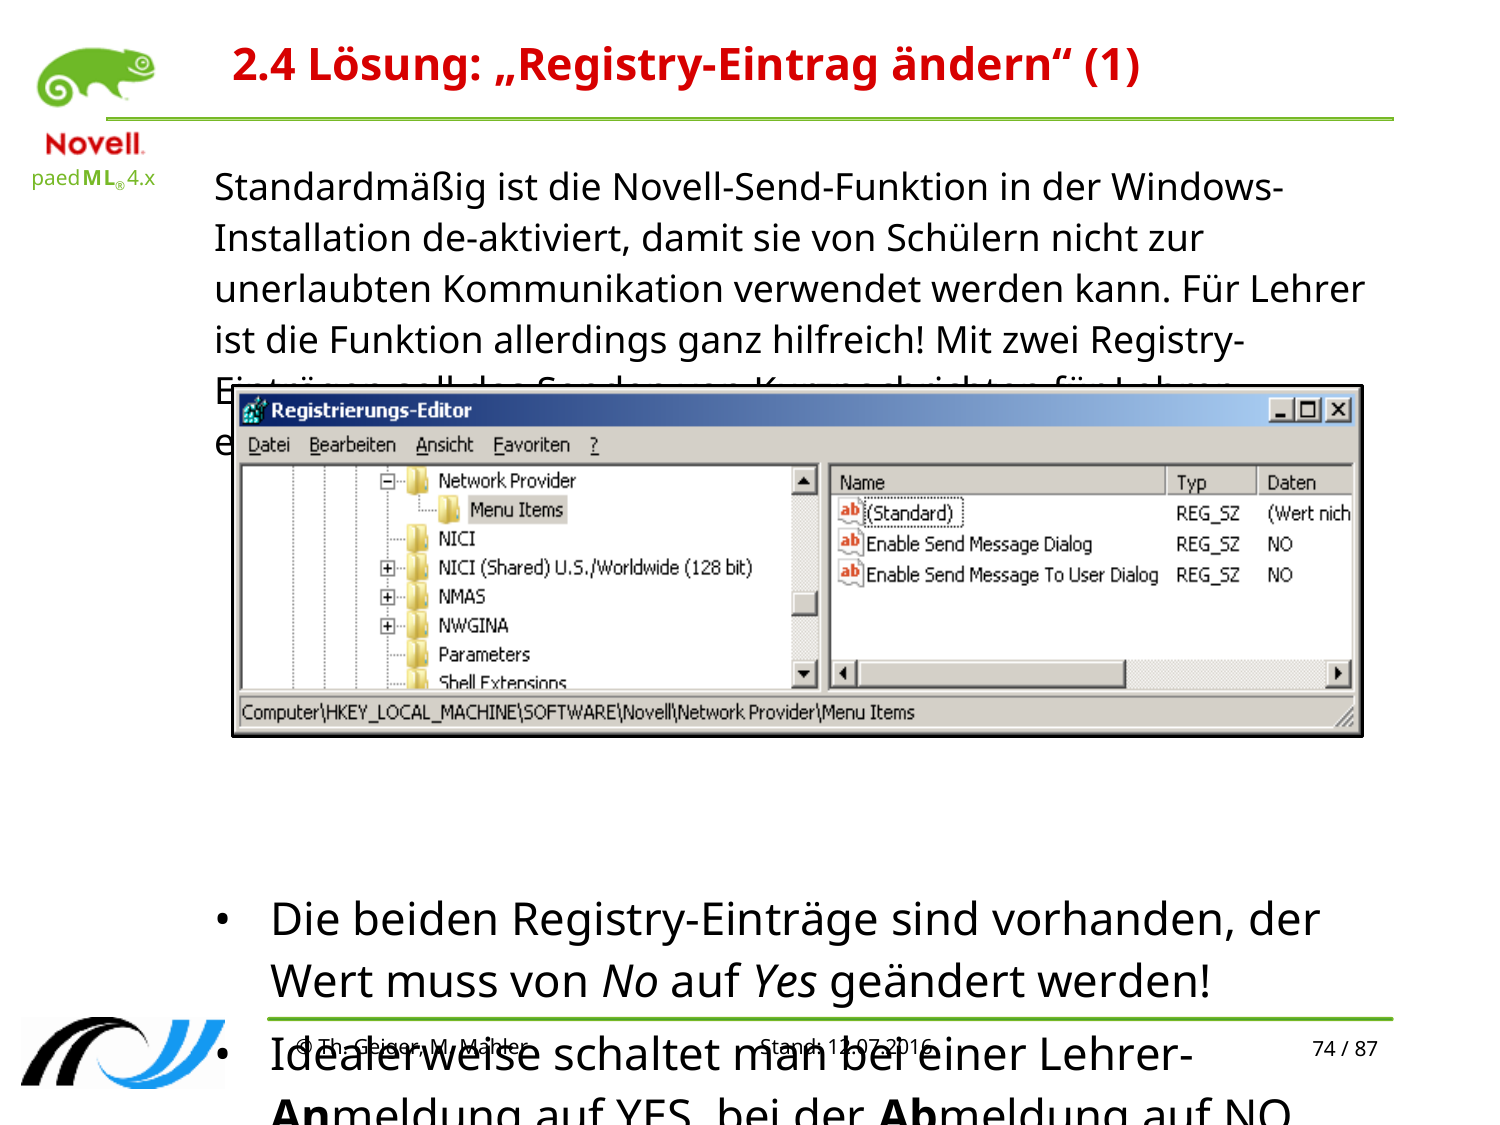

# 2.4 Lösung: „Registry-Eintrag ändern“ (1)
Standardmäßig ist die Novell-Send-Funktion in der Windows-Installation de-aktiviert, damit sie von Schülern nicht zur unerlaubten Kommunikation verwendet werden kann. Für Lehrer ist die Funktion allerdings ganz hilfreich! Mit zwei Registry-Einträgen soll das Senden von Kurznachrichten für Lehrer ermöglicht werden!
Die beiden Registry-Einträge sind vorhanden, der Wert muss von No auf Yes geändert werden!
Idealerweise schaltet man bei einer Lehrer-Anmeldung auf YES, bei der Abmeldung auf NO
© Th. Geiger, M. Mahler
12.07.2016
74